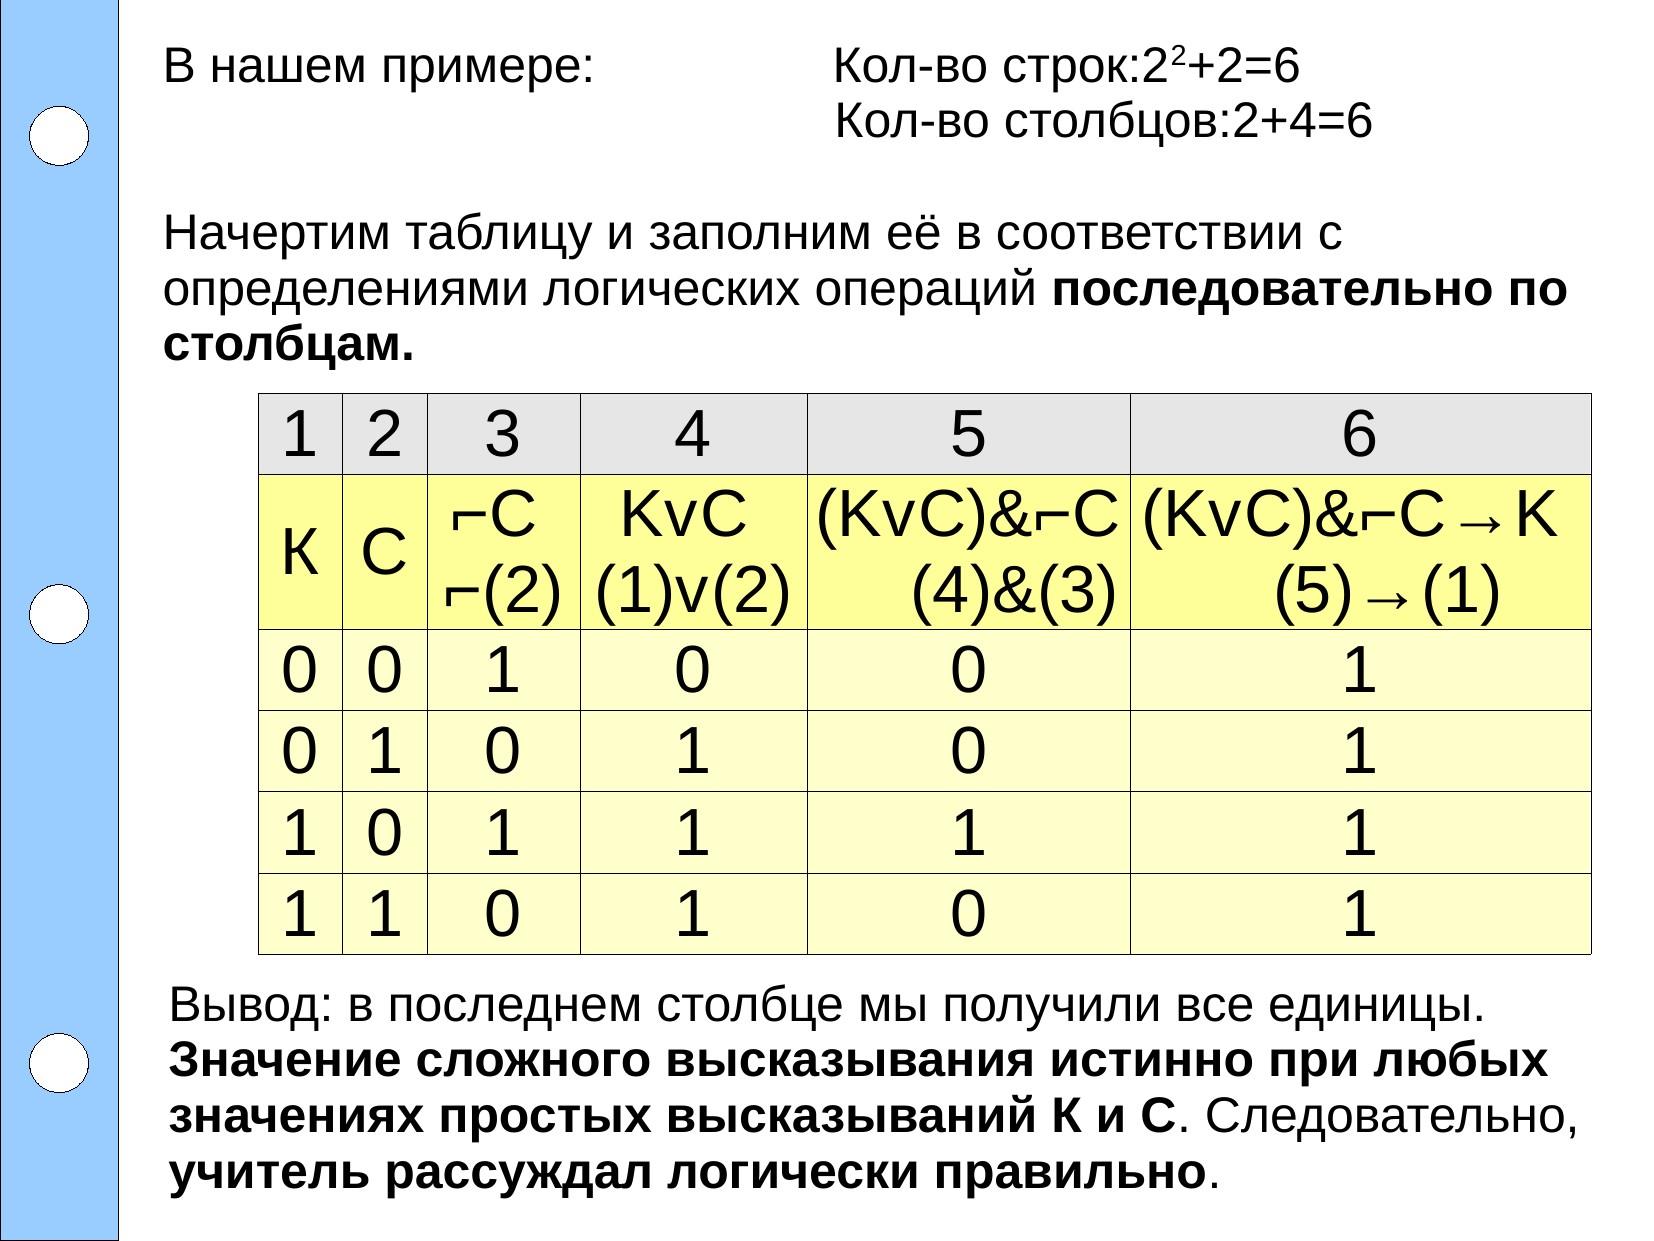

В нашем примере: Кол-во строк:22+2=6
 Кол-во столбцов:2+4=6
Начертим таблицу и заполним её в соответствии с определениями логических операций последовательно по столбцам.
Вывод: в последнем столбце мы получили все единицы. Значение сложного высказывания истинно при любых значениях простых высказываний К и С. Следовательно, учитель рассуждал логически правильно.